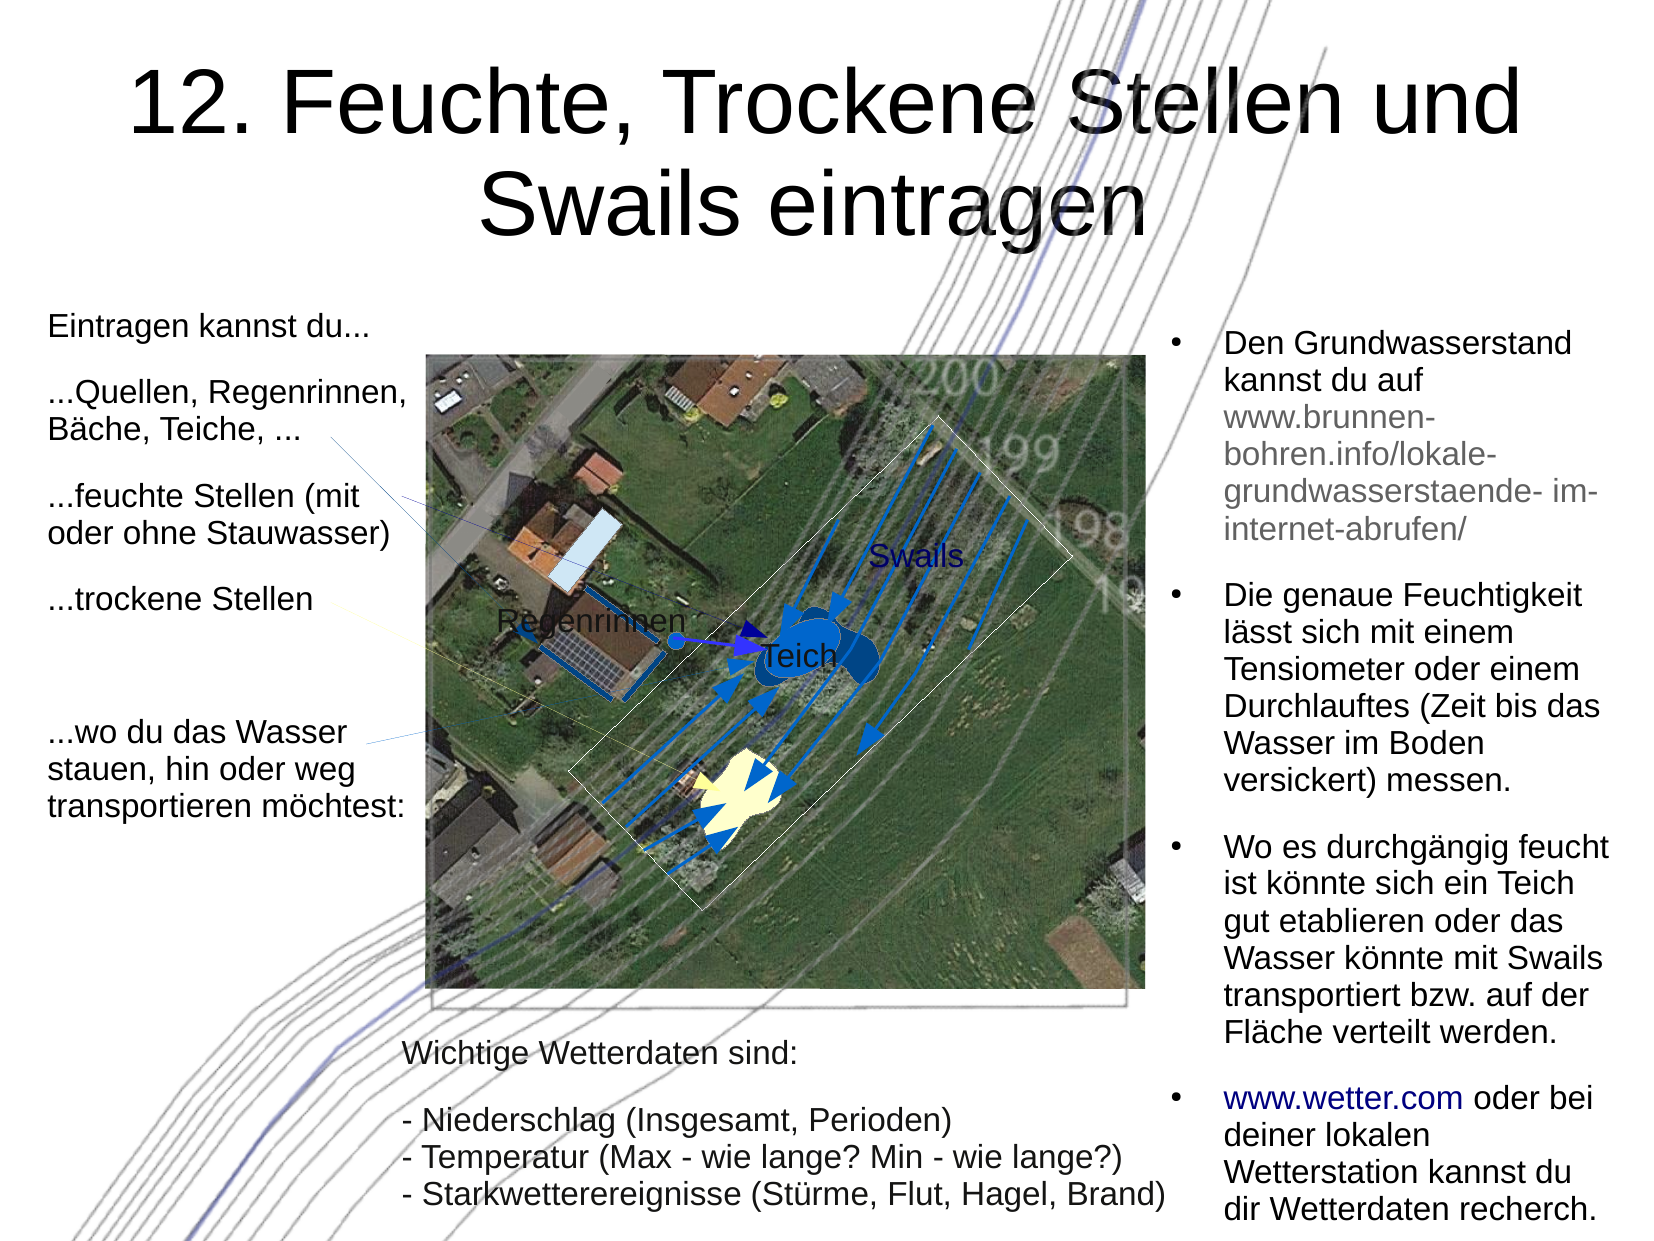

# 12. Feuchte, Trockene Stellen und Swails eintragen
Eintragen kannst du...
...Quellen, Regenrinnen, Bäche, Teiche, ...
...feuchte Stellen (mit oder ohne Stauwasser)
...trockene Stellen
...wo du das Wasser stauen, hin oder weg transportieren möchtest:
Den Grundwasserstand kannst du auf www.brunnen-bohren.info/lokale-grundwasserstaende- im-internet-abrufen/
Die genaue Feuchtigkeit lässt sich mit einem Tensiometer oder einem Durchlauftes (Zeit bis das Wasser im Boden versickert) messen.
Wo es durchgängig feucht ist könnte sich ein Teich gut etablieren oder das Wasser könnte mit Swails transportiert bzw. auf der Fläche verteilt werden.
www.wetter.com oder bei deiner lokalen Wetterstation kannst du dir Wetterdaten recherch.
Swails
Regenrinnen
Teich
Wichtige Wetterdaten sind:
- Niederschlag (Insgesamt, Perioden) - Temperatur (Max - wie lange? Min - wie lange?) - Starkwetterereignisse (Stürme, Flut, Hagel, Brand)